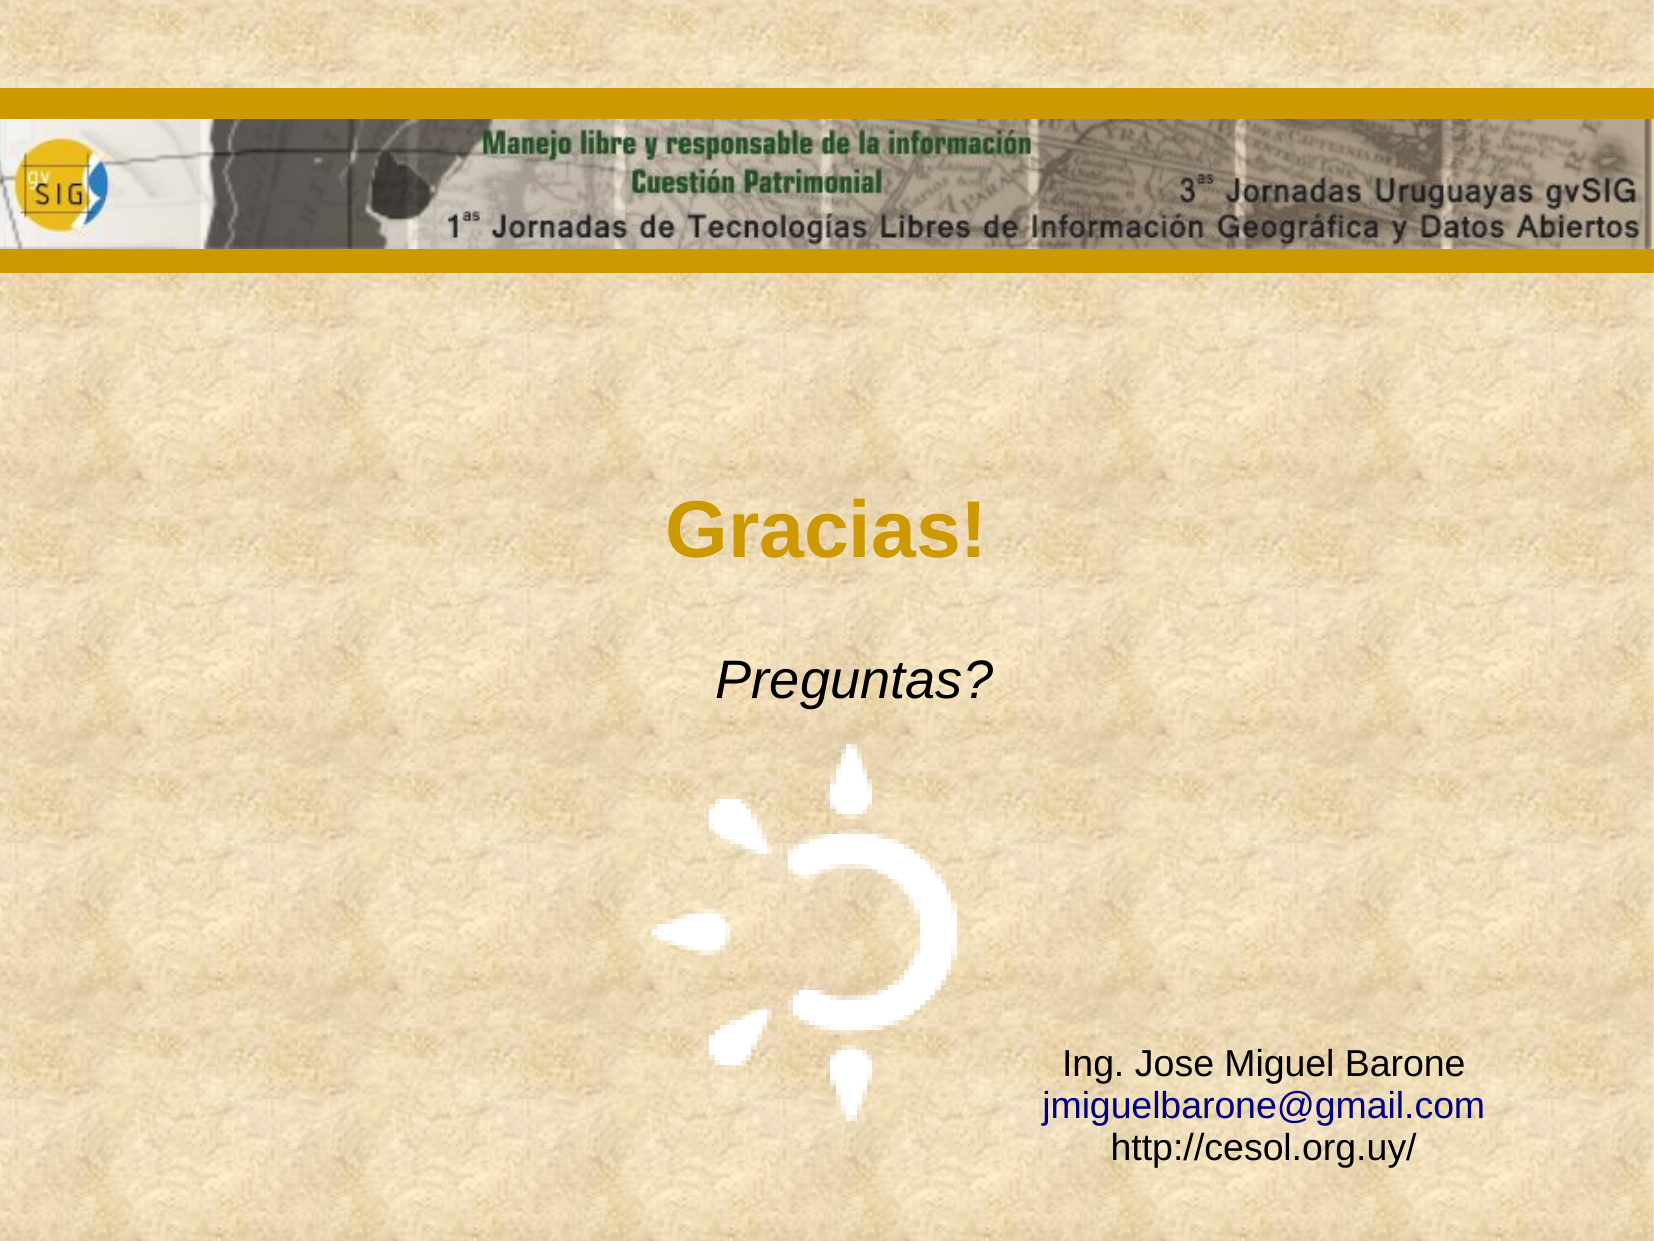

# Gracias!
Preguntas?
Ing. Jose Miguel Barone
jmiguelbarone@gmail.com
http://cesol.org.uy/